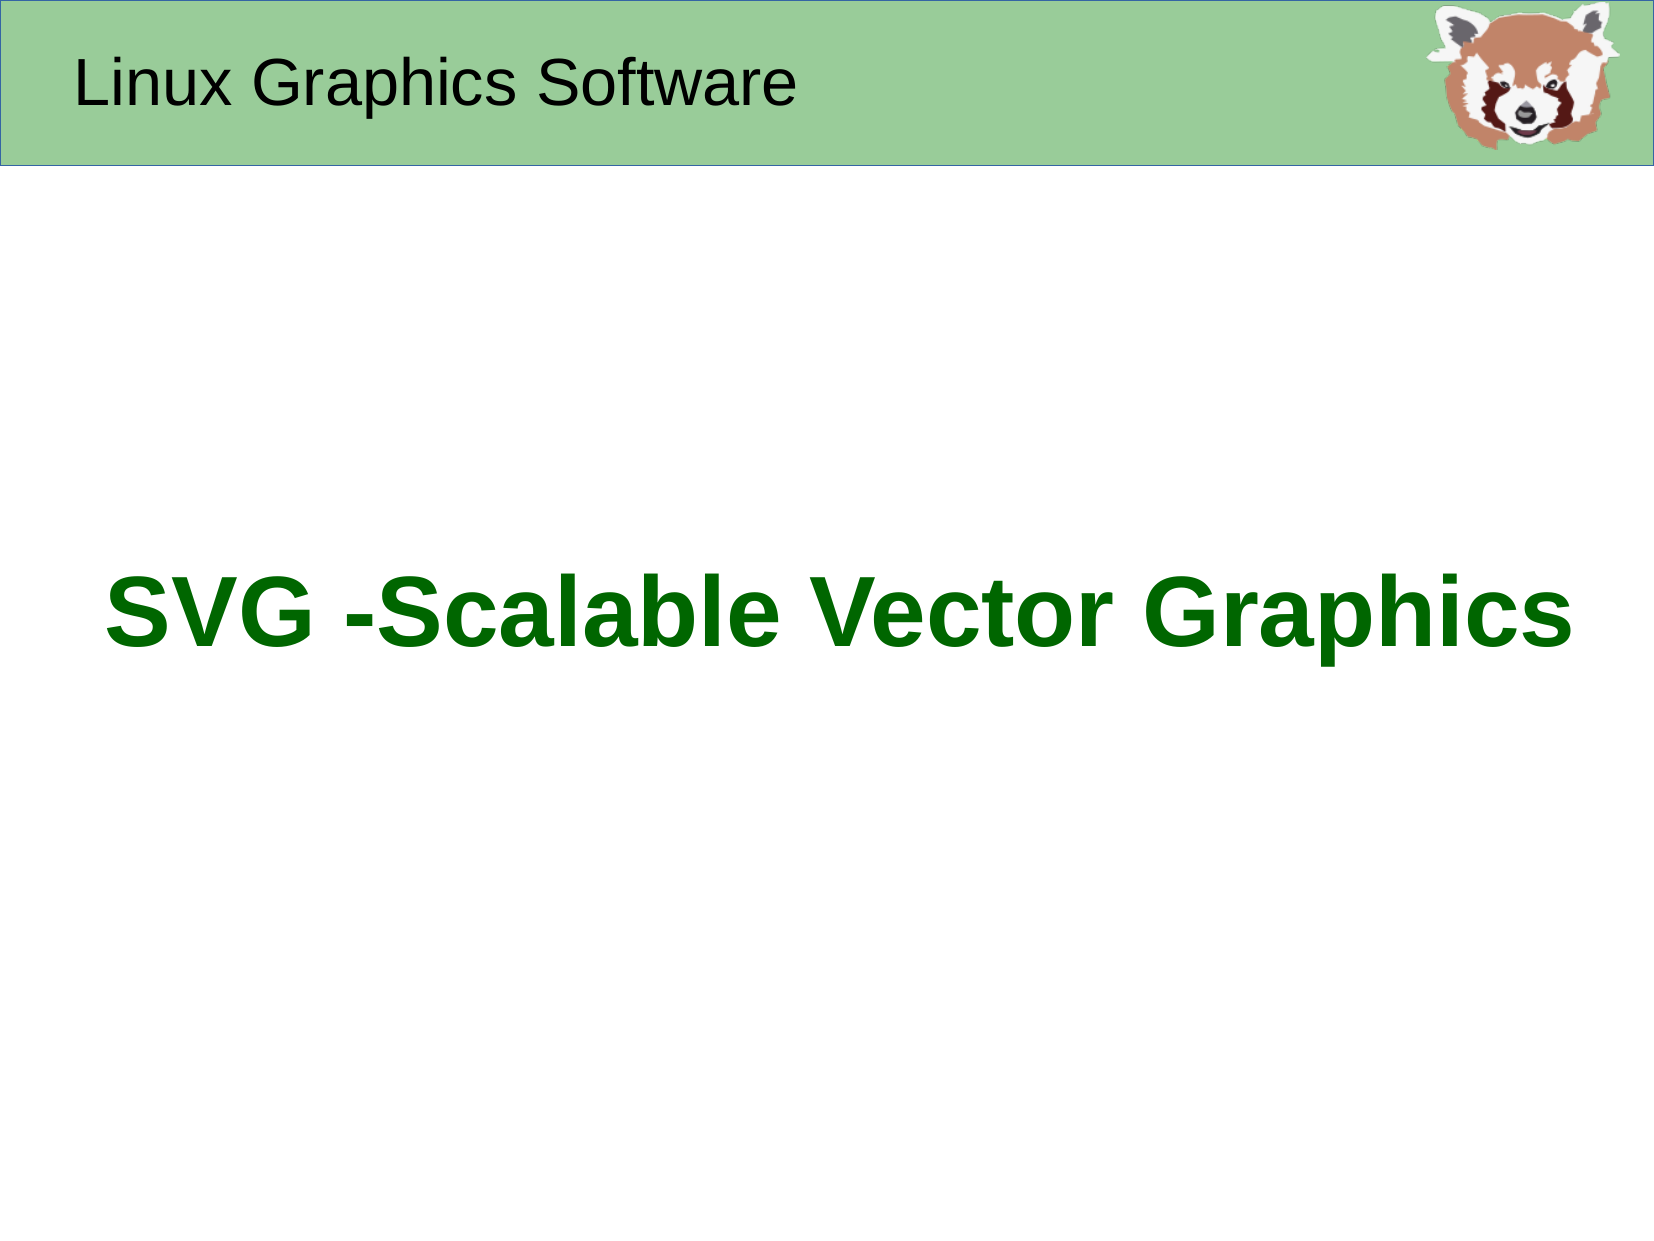

# Linux Graphics Software
SVG -Scalable Vector Graphics